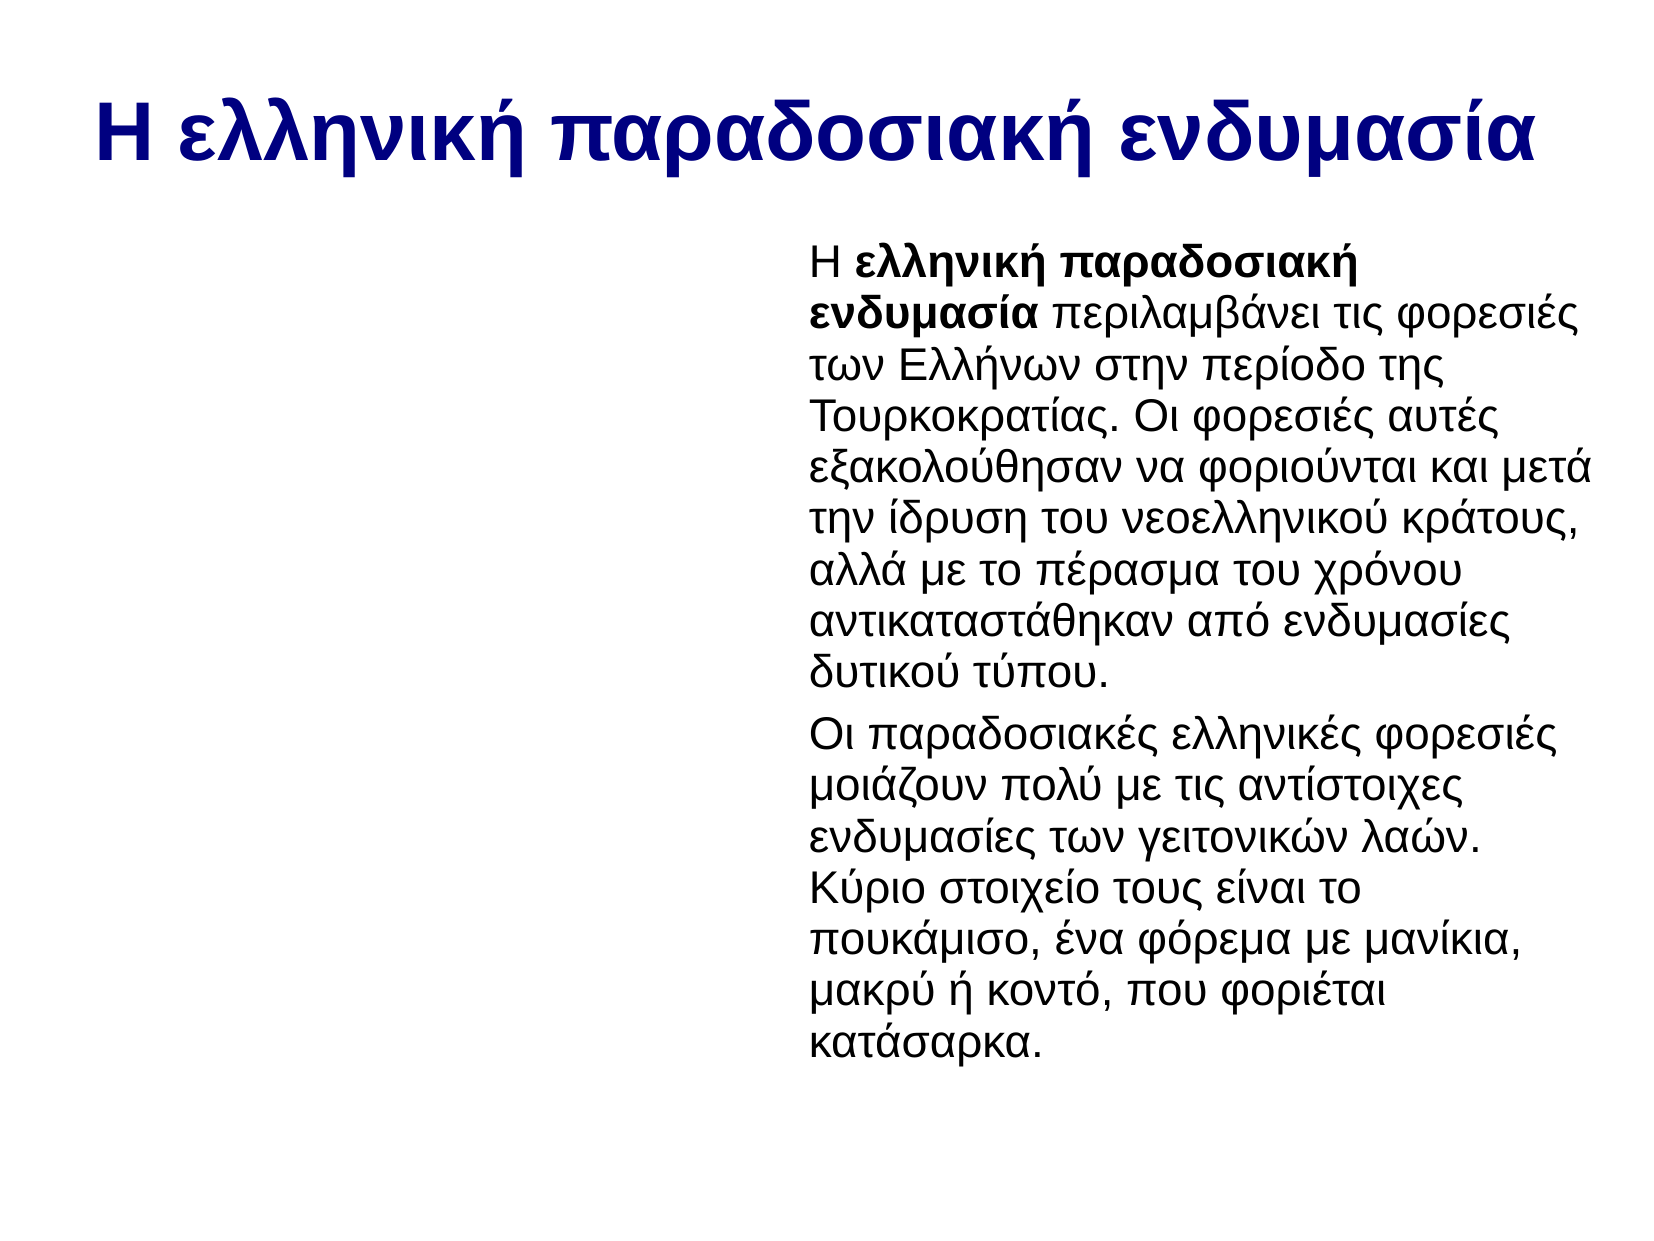

# Η ελληνική παραδοσιακή ενδυμασία
Η ελληνική παραδοσιακή ενδυμασία περιλαμβάνει τις φορεσιές των Ελλήνων στην περίοδο της Τουρκοκρατίας. Oι φορεσιές αυτές εξακολούθησαν να φοριούνται και μετά την ίδρυση του νεοελληνικού κράτους, αλλά με το πέρασμα του χρόνου αντικαταστάθηκαν από ενδυμασίες δυτικού τύπου.
Oι παραδοσιακές ελληνικές φορεσιές μοιάζουν πολύ με τις αντίστοιχες ενδυμασίες των γειτονικών λαών. Κύριο στοιχείο τους είναι το πουκάμισο, ένα φόρεμα με μανίκια, μακρύ ή κοντό, που φοριέται κατάσαρκα.